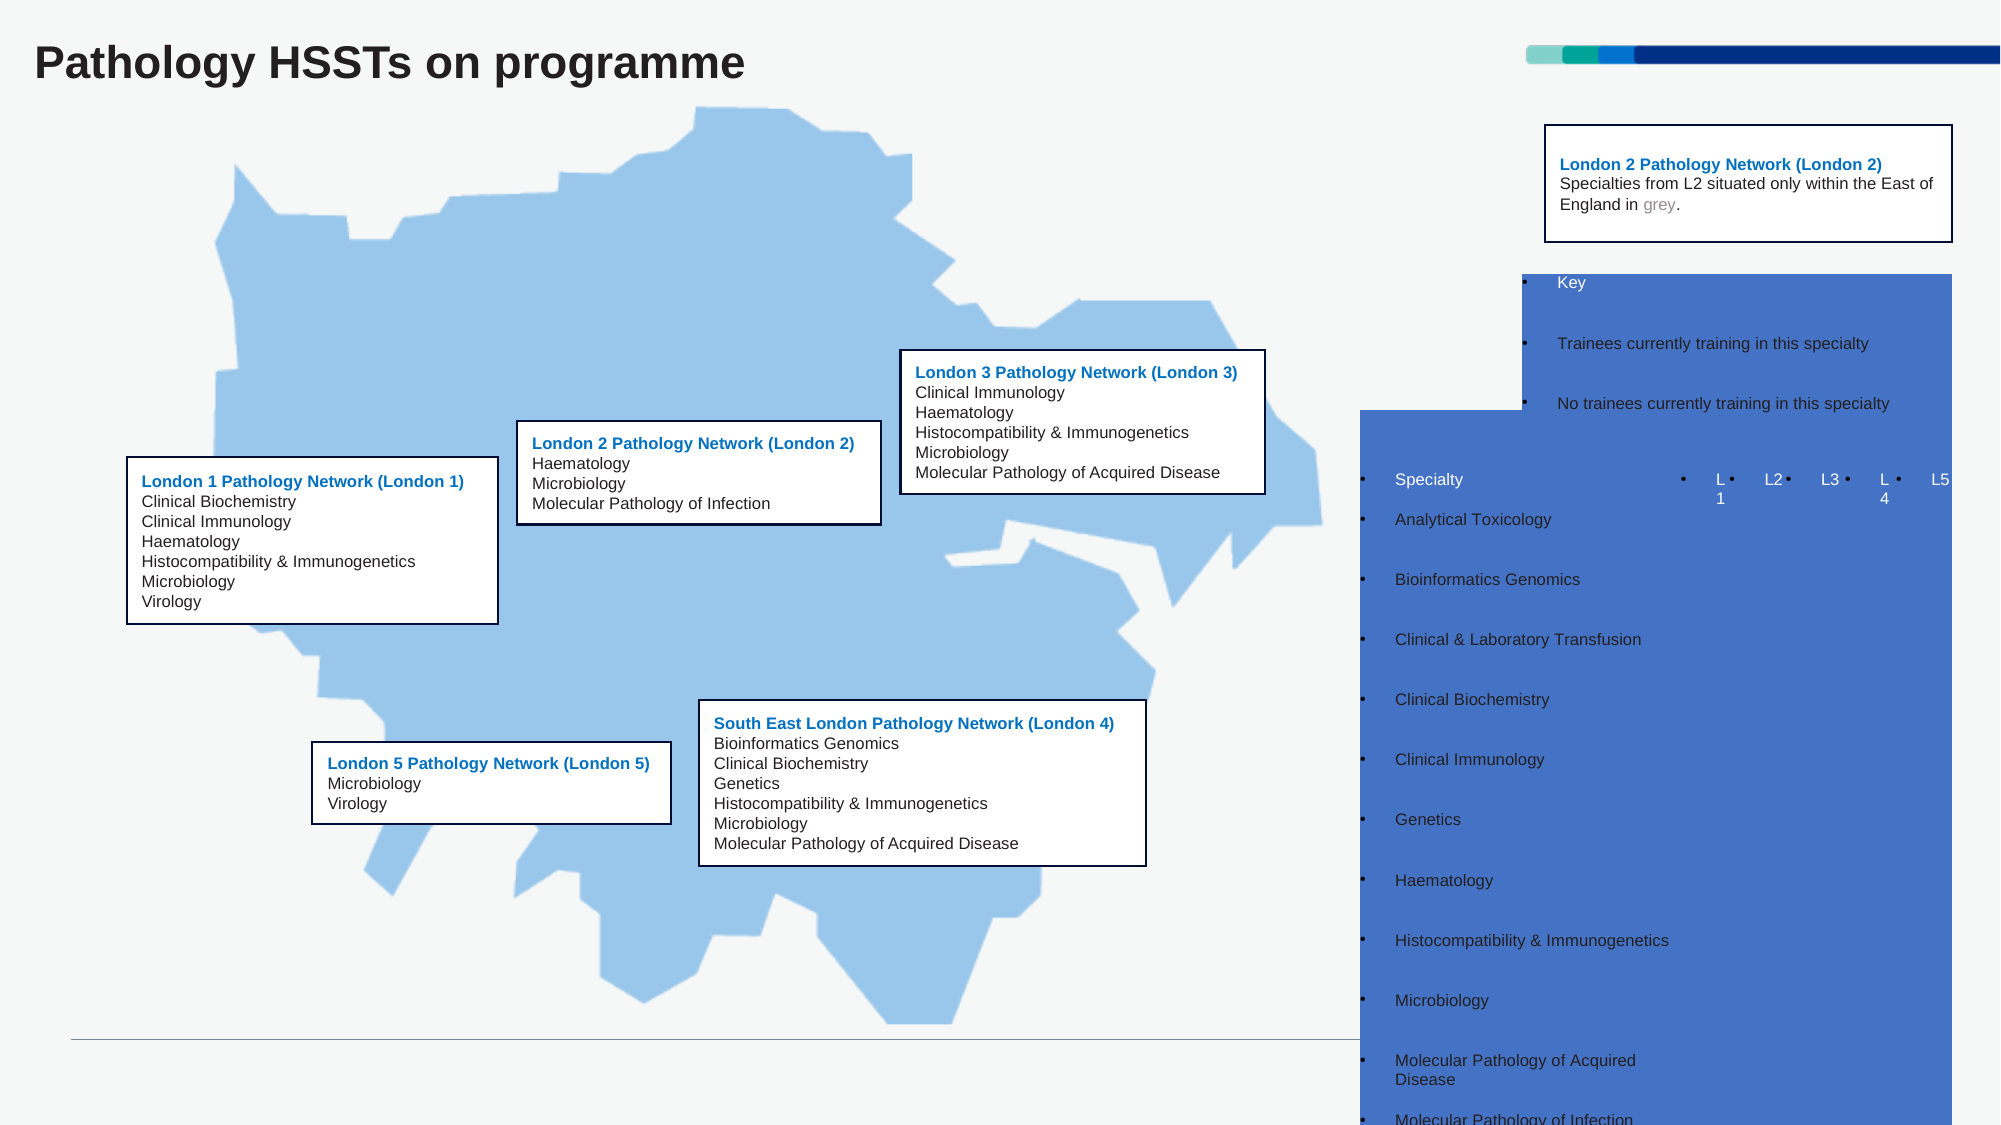

Pathology HSSTs on programme
London 2 Pathology Network (London 2) Specialties from L2 situated only within the East of England in grey.
| Key | |
| --- | --- |
| Trainees currently training in this specialty | |
| No trainees currently training in this specialty | |
London 3 Pathology Network (London 3)
Clinical Immunology
Haematology
Histocompatibility & Immunogenetics
Microbiology
Molecular Pathology of Acquired Disease
| | Pathology Network | | | | |
| --- | --- | --- | --- | --- | --- |
| Specialty | L1 | L2 | L3 | L4 | L5 |
| Analytical Toxicology | | | | | |
| Bioinformatics Genomics | | | | | |
| Clinical & Laboratory Transfusion | | | | | |
| Clinical Biochemistry | | | | | |
| Clinical Immunology | | | | | |
| Genetics | | | | | |
| Haematology | | | | | |
| Histocompatibility & Immunogenetics | | | | | |
| Microbiology | | | | | |
| Molecular Pathology of Acquired Disease | | | | | |
| Molecular Pathology of Infection | | | | | |
| Virology | | | | | |
London 2 Pathology Network (London 2)
Haematology
Microbiology
Molecular Pathology of Infection
London 1 Pathology Network (London 1)
Clinical Biochemistry
Clinical Immunology
Haematology
Histocompatibility & Immunogenetics
Microbiology
Virology
South East London Pathology Network (London 4)
Bioinformatics Genomics
Clinical Biochemistry
Genetics
Histocompatibility & Immunogenetics
Microbiology
Molecular Pathology of Acquired Disease
London 5 Pathology Network (London 5)
Microbiology
Virology